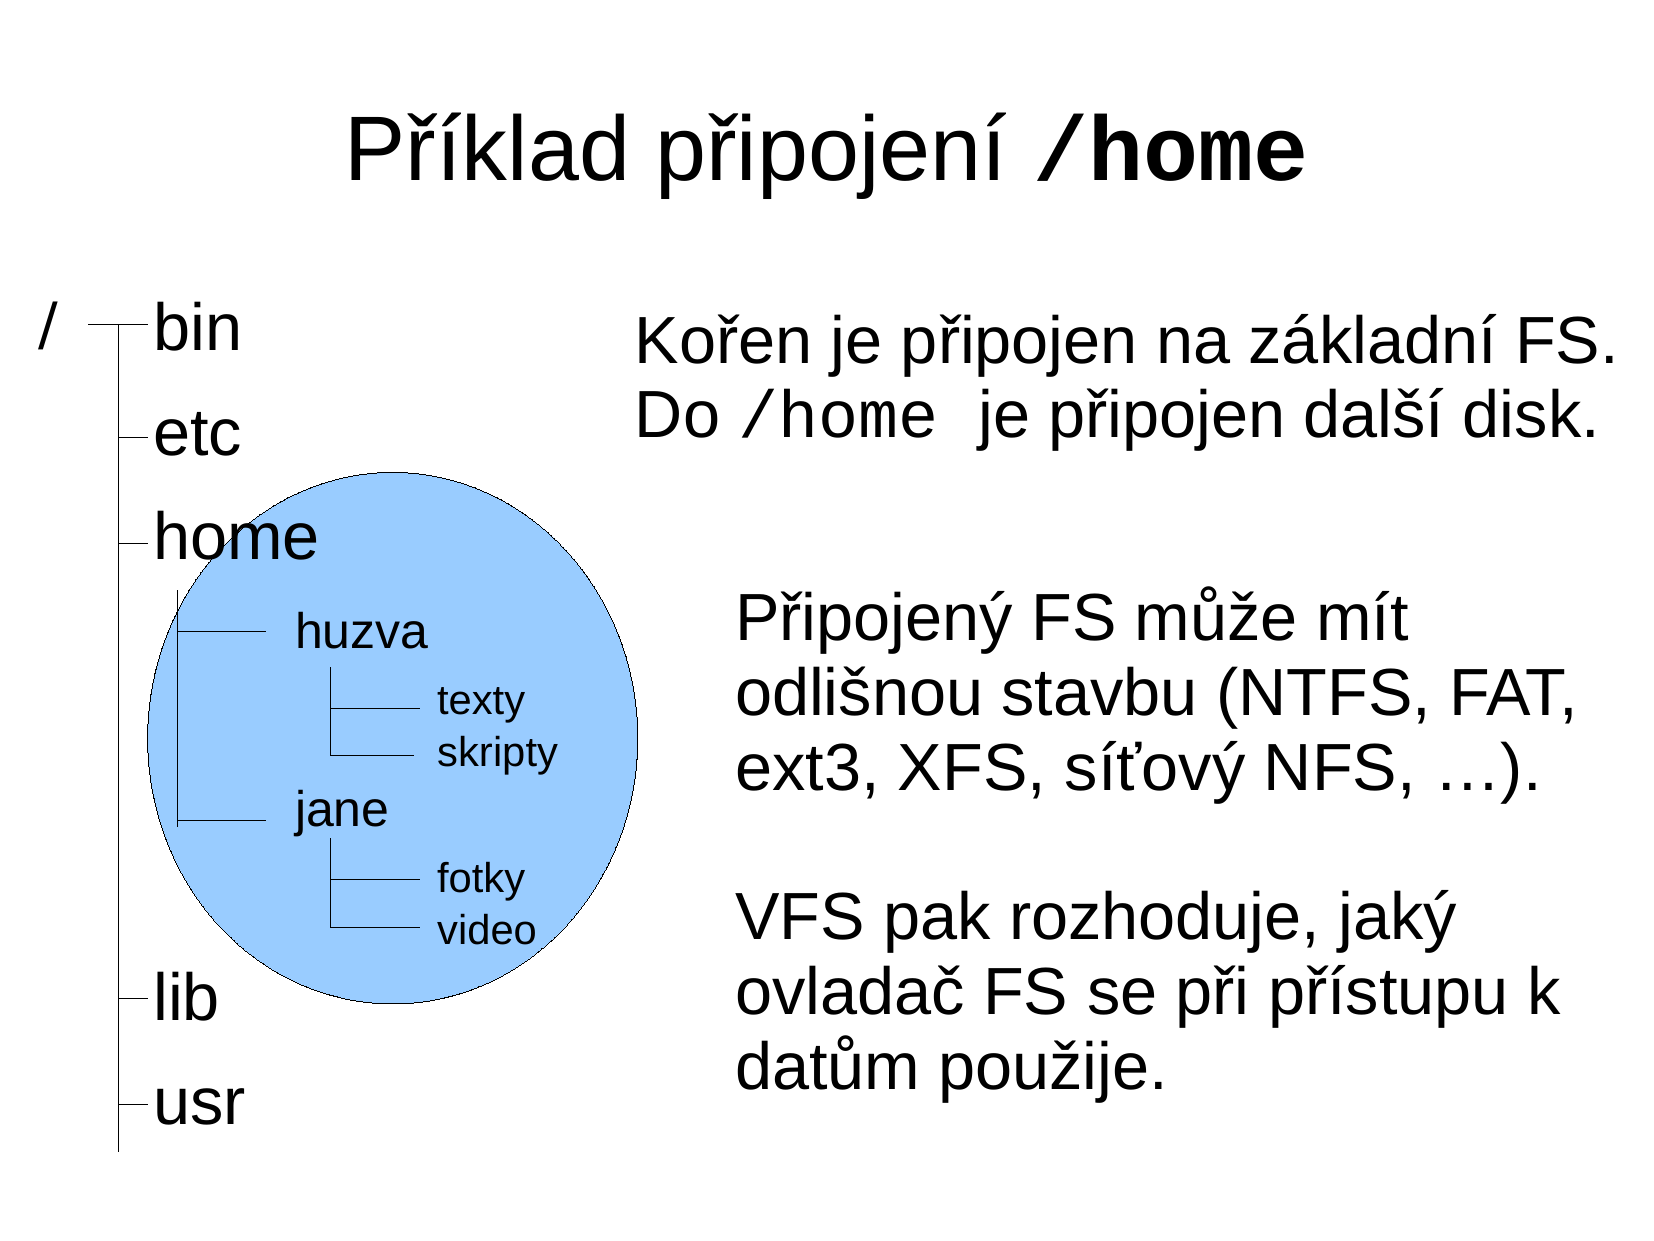

# Příklad připojení /home
/
bin
etc
home
huzva
texty
skripty
jane
fotky
video
lib
usr
Kořen je připojen na základní FS.
Do /home je připojen další disk.
Připojený FS může mít odlišnou stavbu (NTFS, FAT, ext3, XFS, síťový NFS, …).
VFS pak rozhoduje, jaký ovladač FS se při přístupu k datům použije.